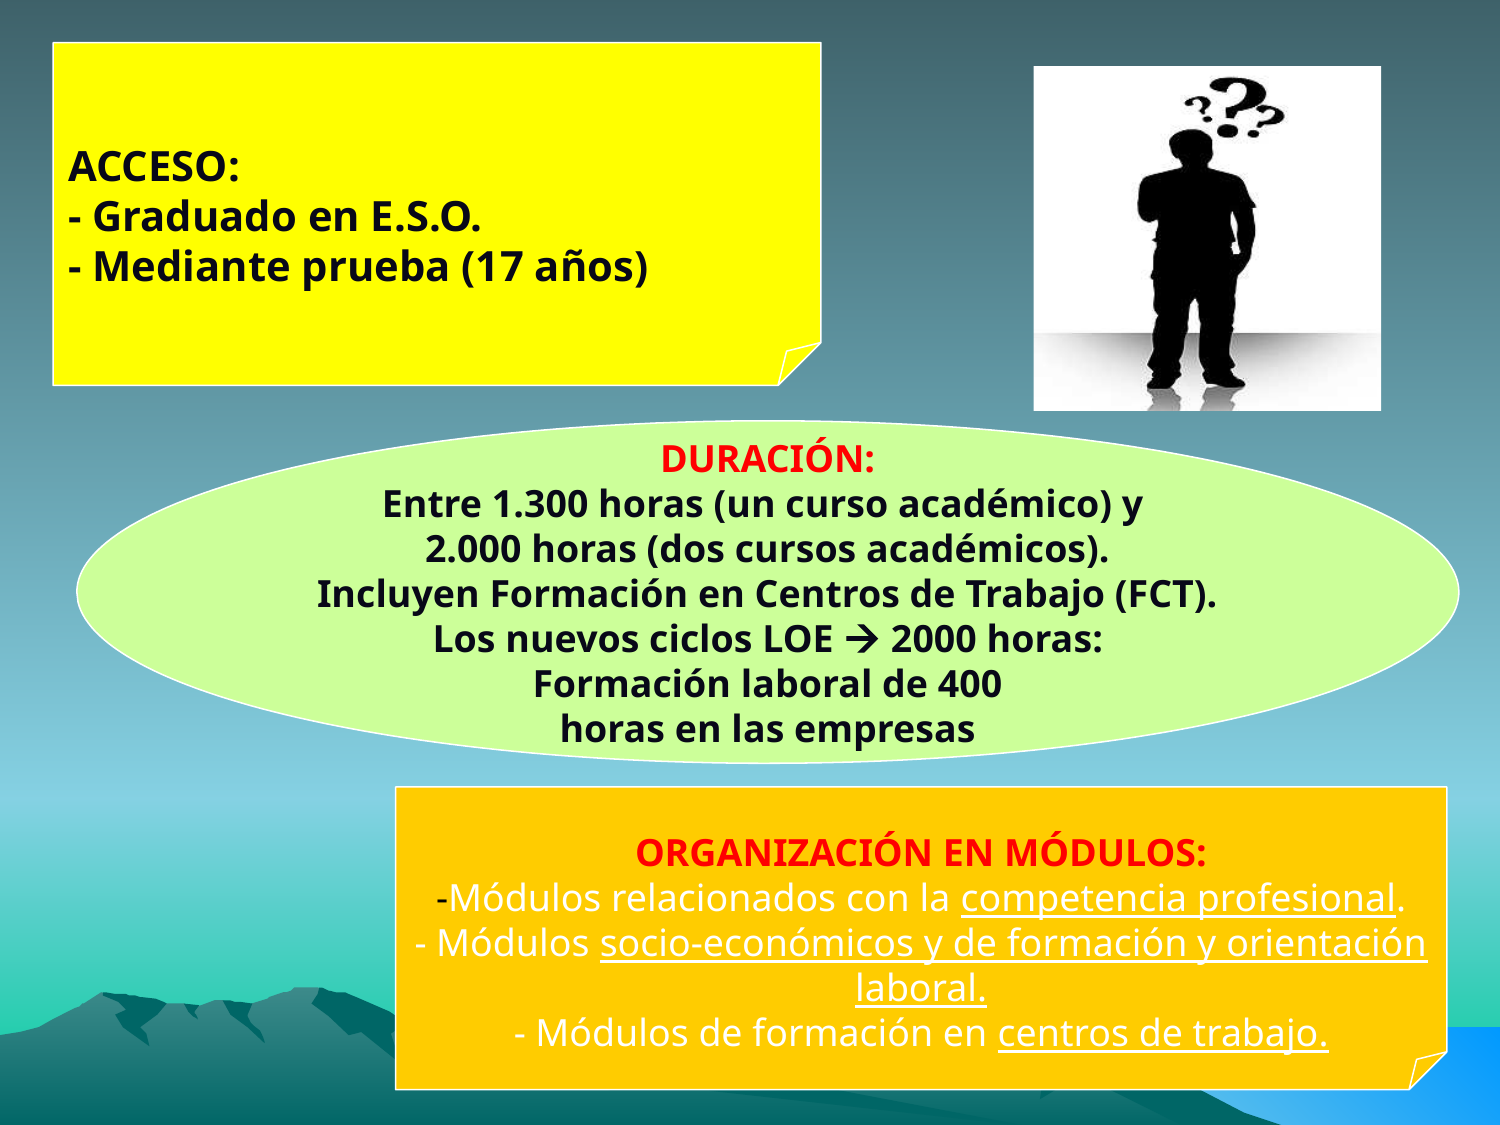

ACCESO:
- Graduado en E.S.O.
- Mediante prueba (17 años)
DURACIÓN:
Entre 1.300 horas (un curso académico) y
2.000 horas (dos cursos académicos).
Incluyen Formación en Centros de Trabajo (FCT).
Los nuevos ciclos LOE  2000 horas:
Formación laboral de 400
horas en las empresas
ORGANIZACIÓN EN MÓDULOS:
Módulos relacionados con la competencia profesional.
- Módulos socio-económicos y de formación y orientación
laboral.
- Módulos de formación en centros de trabajo.